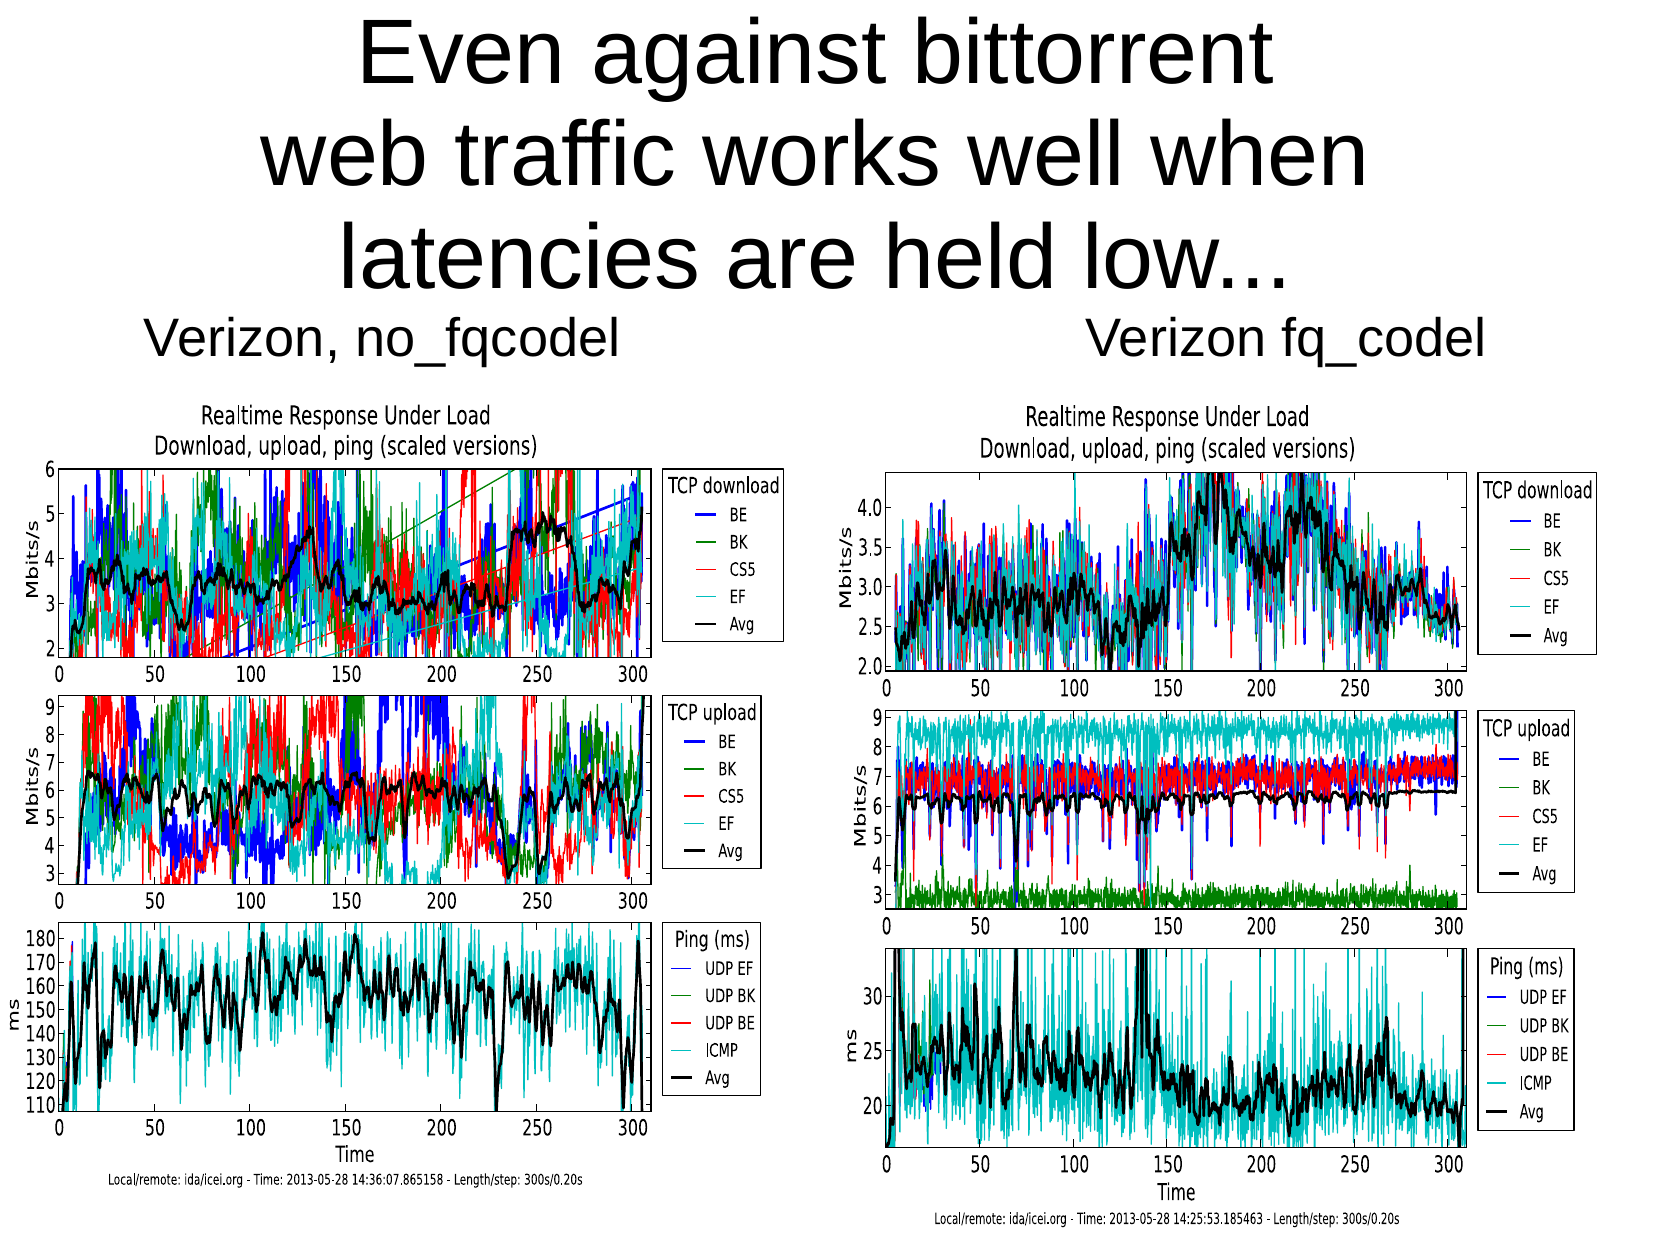

# Even against bittorrent web traffic works well when latencies are held low... Verizon, no_fqcodel Verizon fq_codel